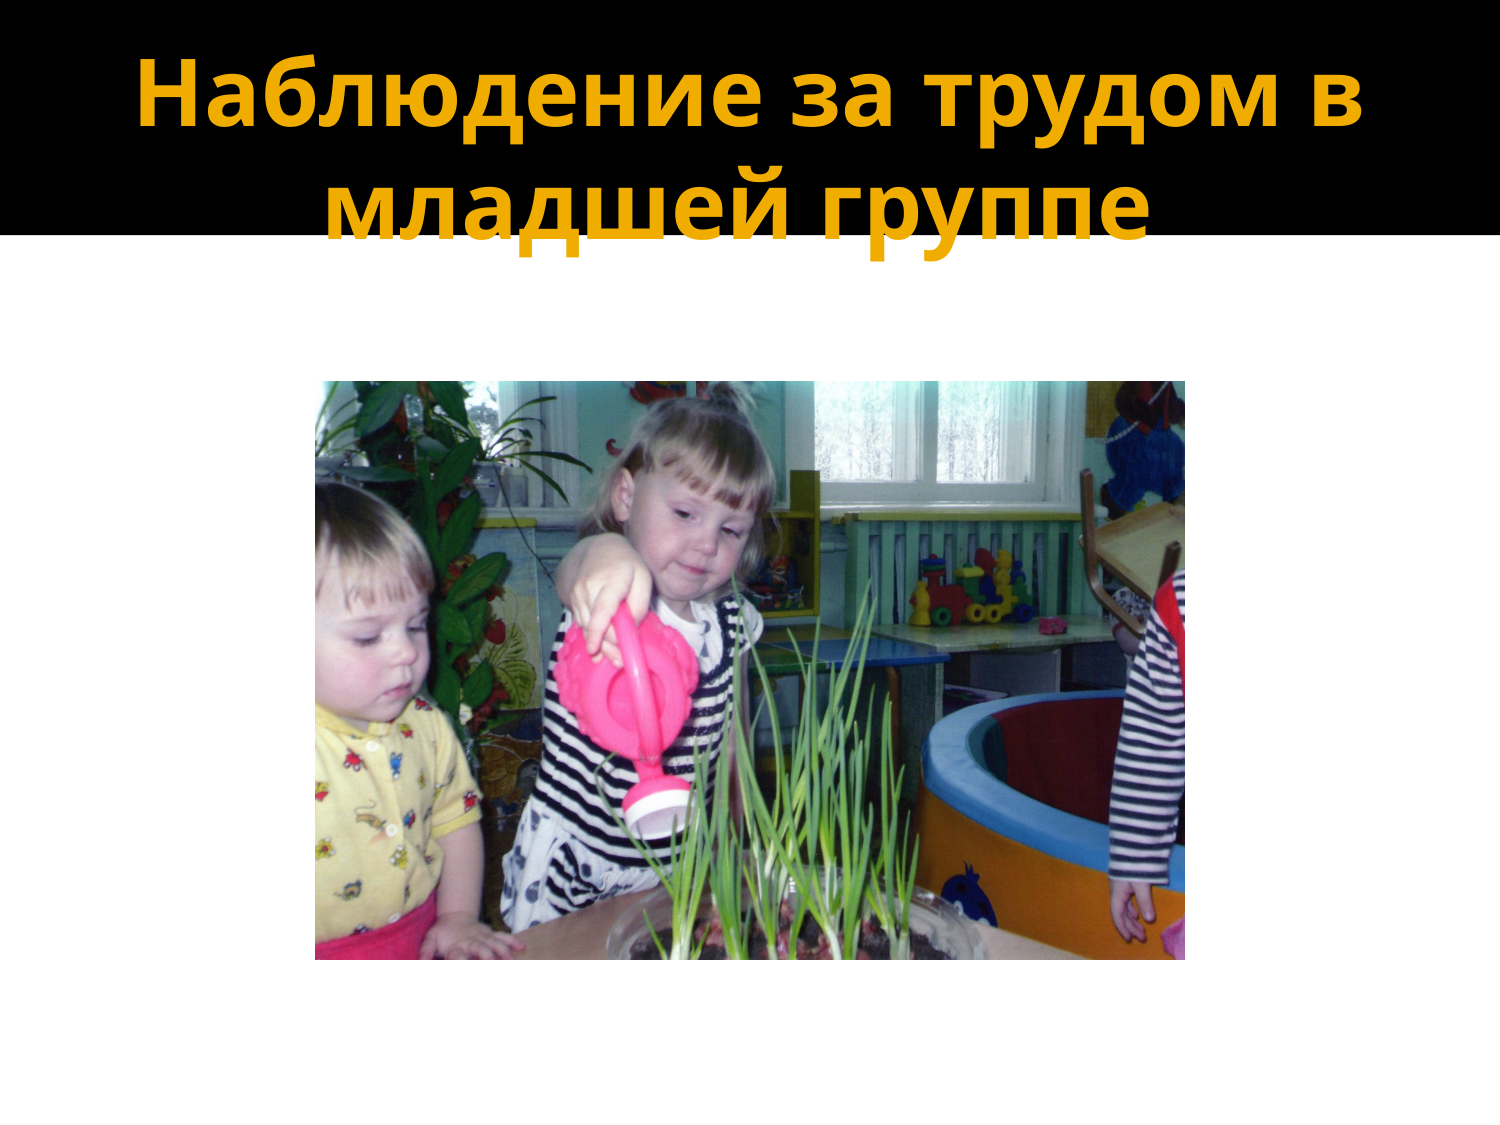

# Наблюдение за трудом в младшей группе